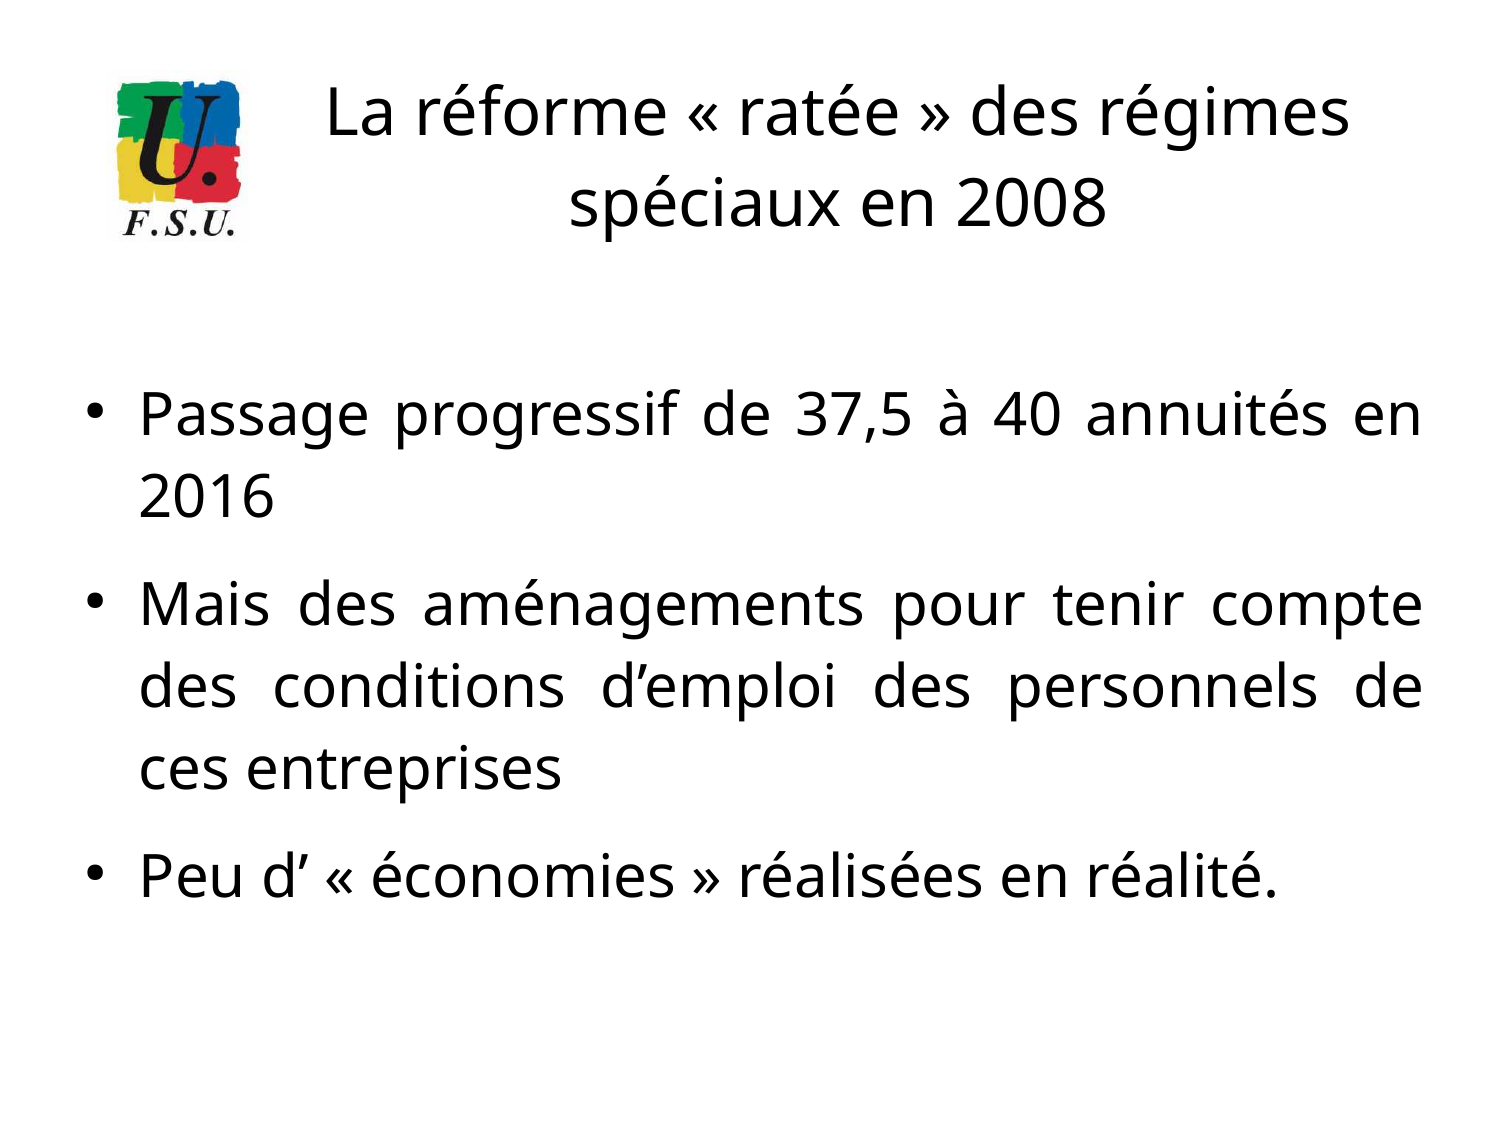

# La réforme « ratée » des régimes spéciaux en 2008
Passage progressif de 37,5 à 40 annuités en 2016
Mais des aménagements pour tenir compte des conditions d’emploi des personnels de ces entreprises
Peu d’ « économies » réalisées en réalité.